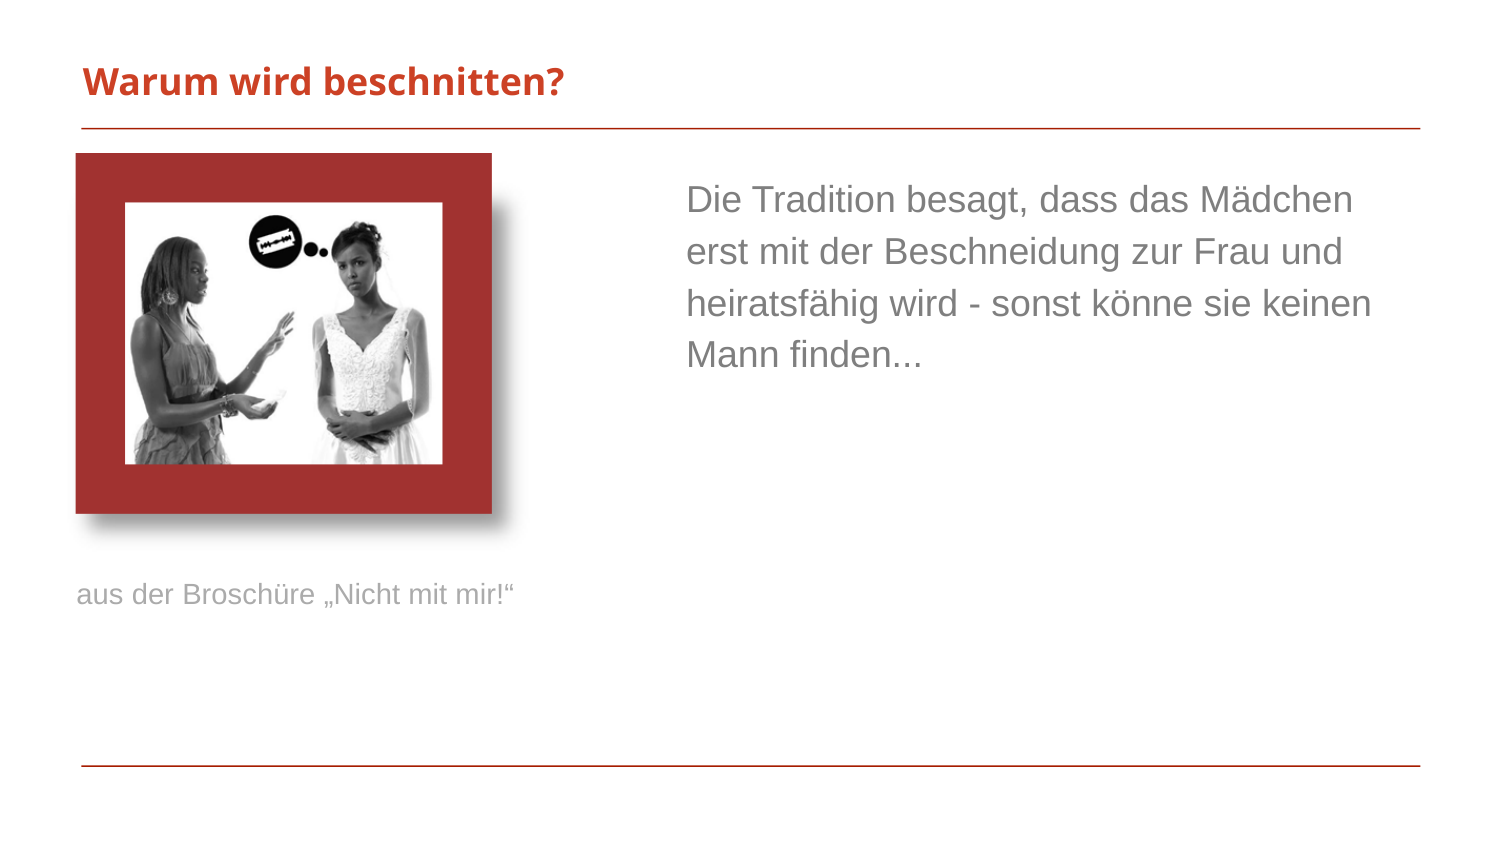

Warum wird beschnitten?
Die Tradition besagt, dass das Mädchen erst mit der Beschneidung zur Frau und heiratsfähig wird - sonst könne sie keinen Mann finden...
aus der Broschüre „Nicht mit mir!“